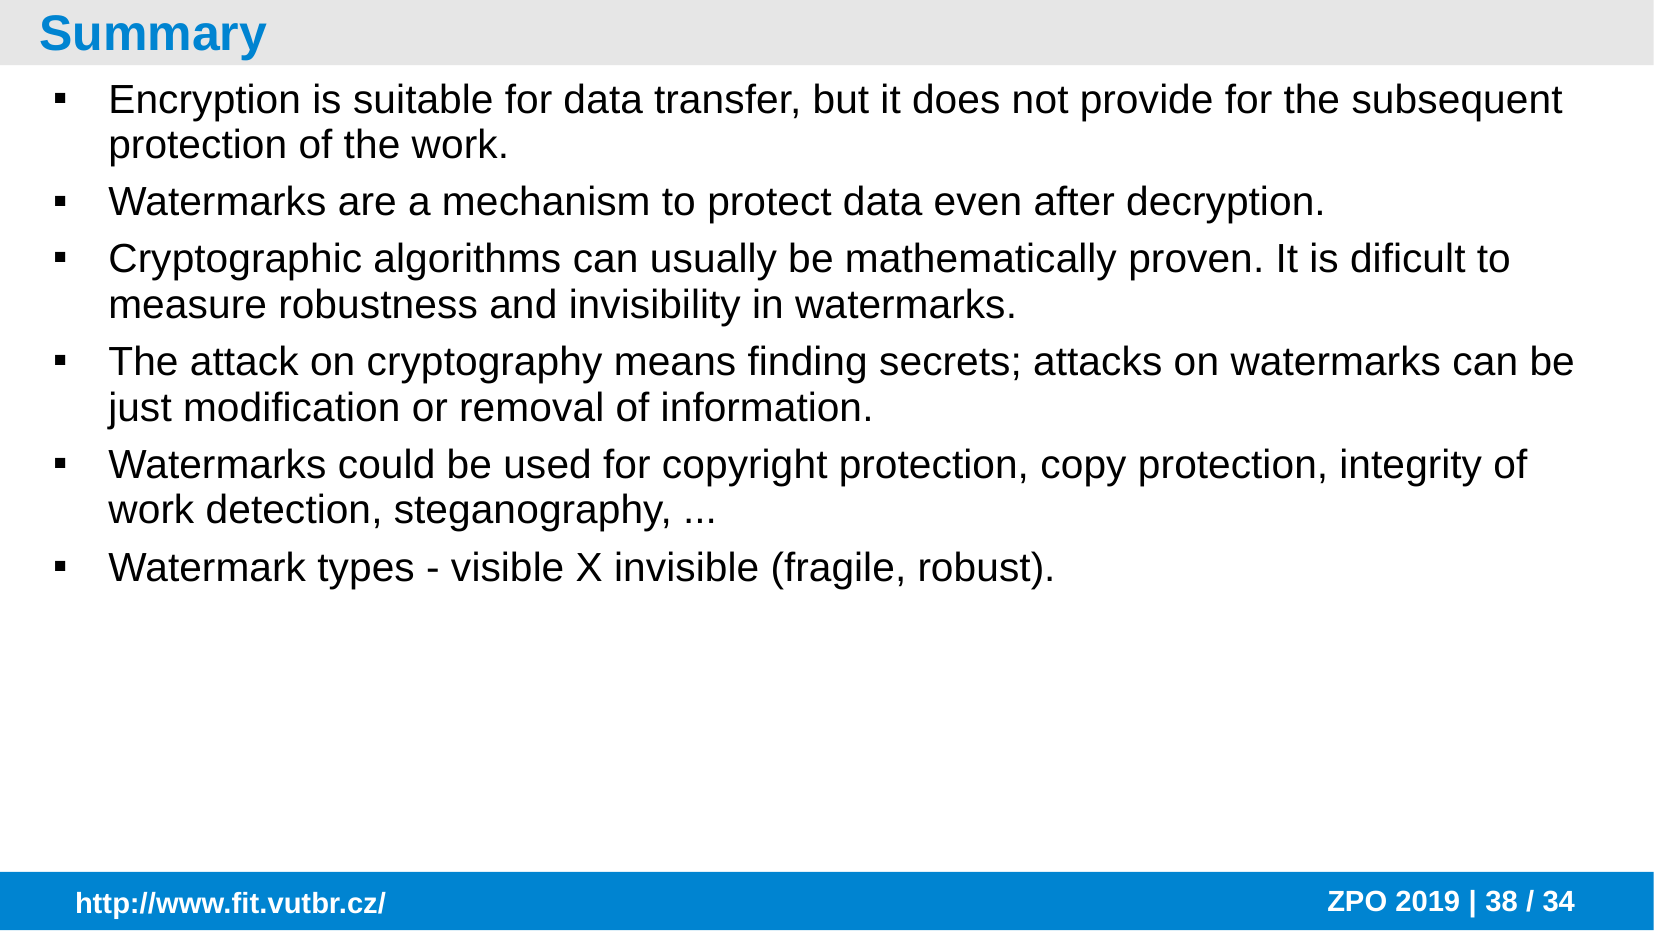

# Summary
Encryption is suitable for data transfer, but it does not provide for the subsequent protection of the work.
Watermarks are a mechanism to protect data even after decryption.
Cryptographic algorithms can usually be mathematically proven. It is dificult to measure robustness and invisibility in watermarks.
The attack on cryptography means finding secrets; attacks on watermarks can be just modification or removal of information.
Watermarks could be used for copyright protection, copy protection, integrity of work detection, steganography, ...
Watermark types - visible X invisible (fragile, robust).